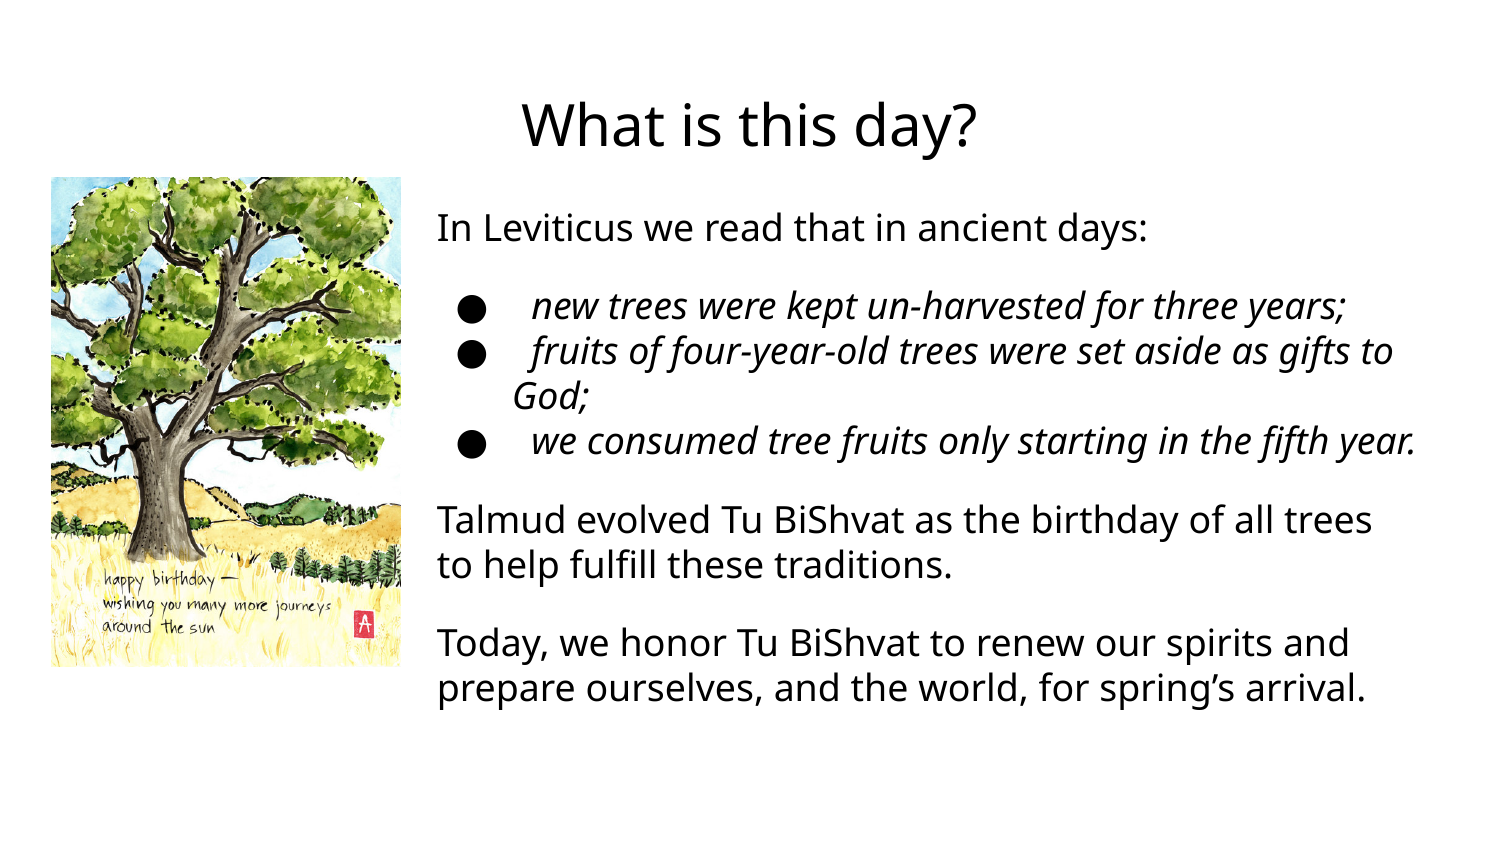

# What is this day?
In Leviticus we read that in ancient days:
 new trees were kept un-harvested for three years;
 fruits of four-year-old trees were set aside as gifts to God;
 we consumed tree fruits only starting in the fifth year.
Talmud evolved Tu BiShvat as the birthday of all trees
to help fulfill these traditions.
Today, we honor Tu BiShvat to renew our spirits and
prepare ourselves, and the world, for spring’s arrival.